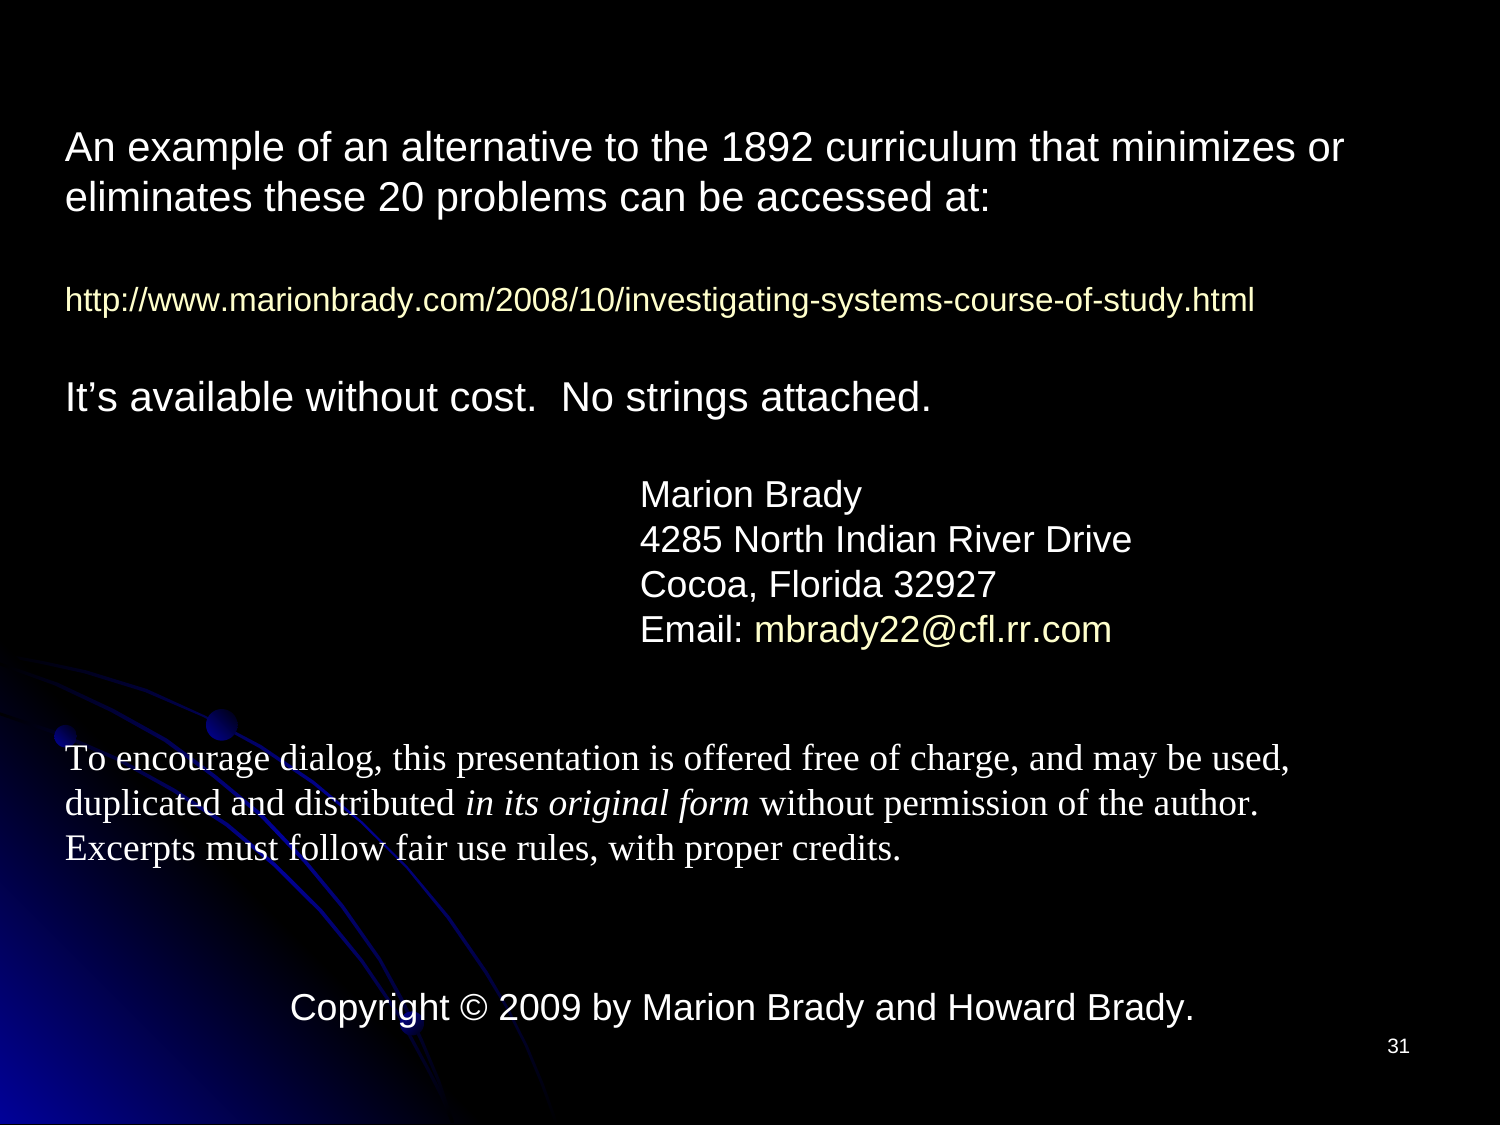

An example of an alternative to the 1892 curriculum that minimizes or eliminates these 20 problems can be accessed at:
http://www.marionbrady.com/2008/10/investigating-systems-course-of-study.html
It’s available without cost. No strings attached.
Marion Brady
4285 North Indian River Drive
Cocoa, Florida 32927
Email: mbrady22@cfl.rr.com
To encourage dialog, this presentation is offered free of charge, and may be used, duplicated and distributed in its original form without permission of the author. Excerpts must follow fair use rules, with proper credits.
Copyright © 2009 by Marion Brady and Howard Brady.
31